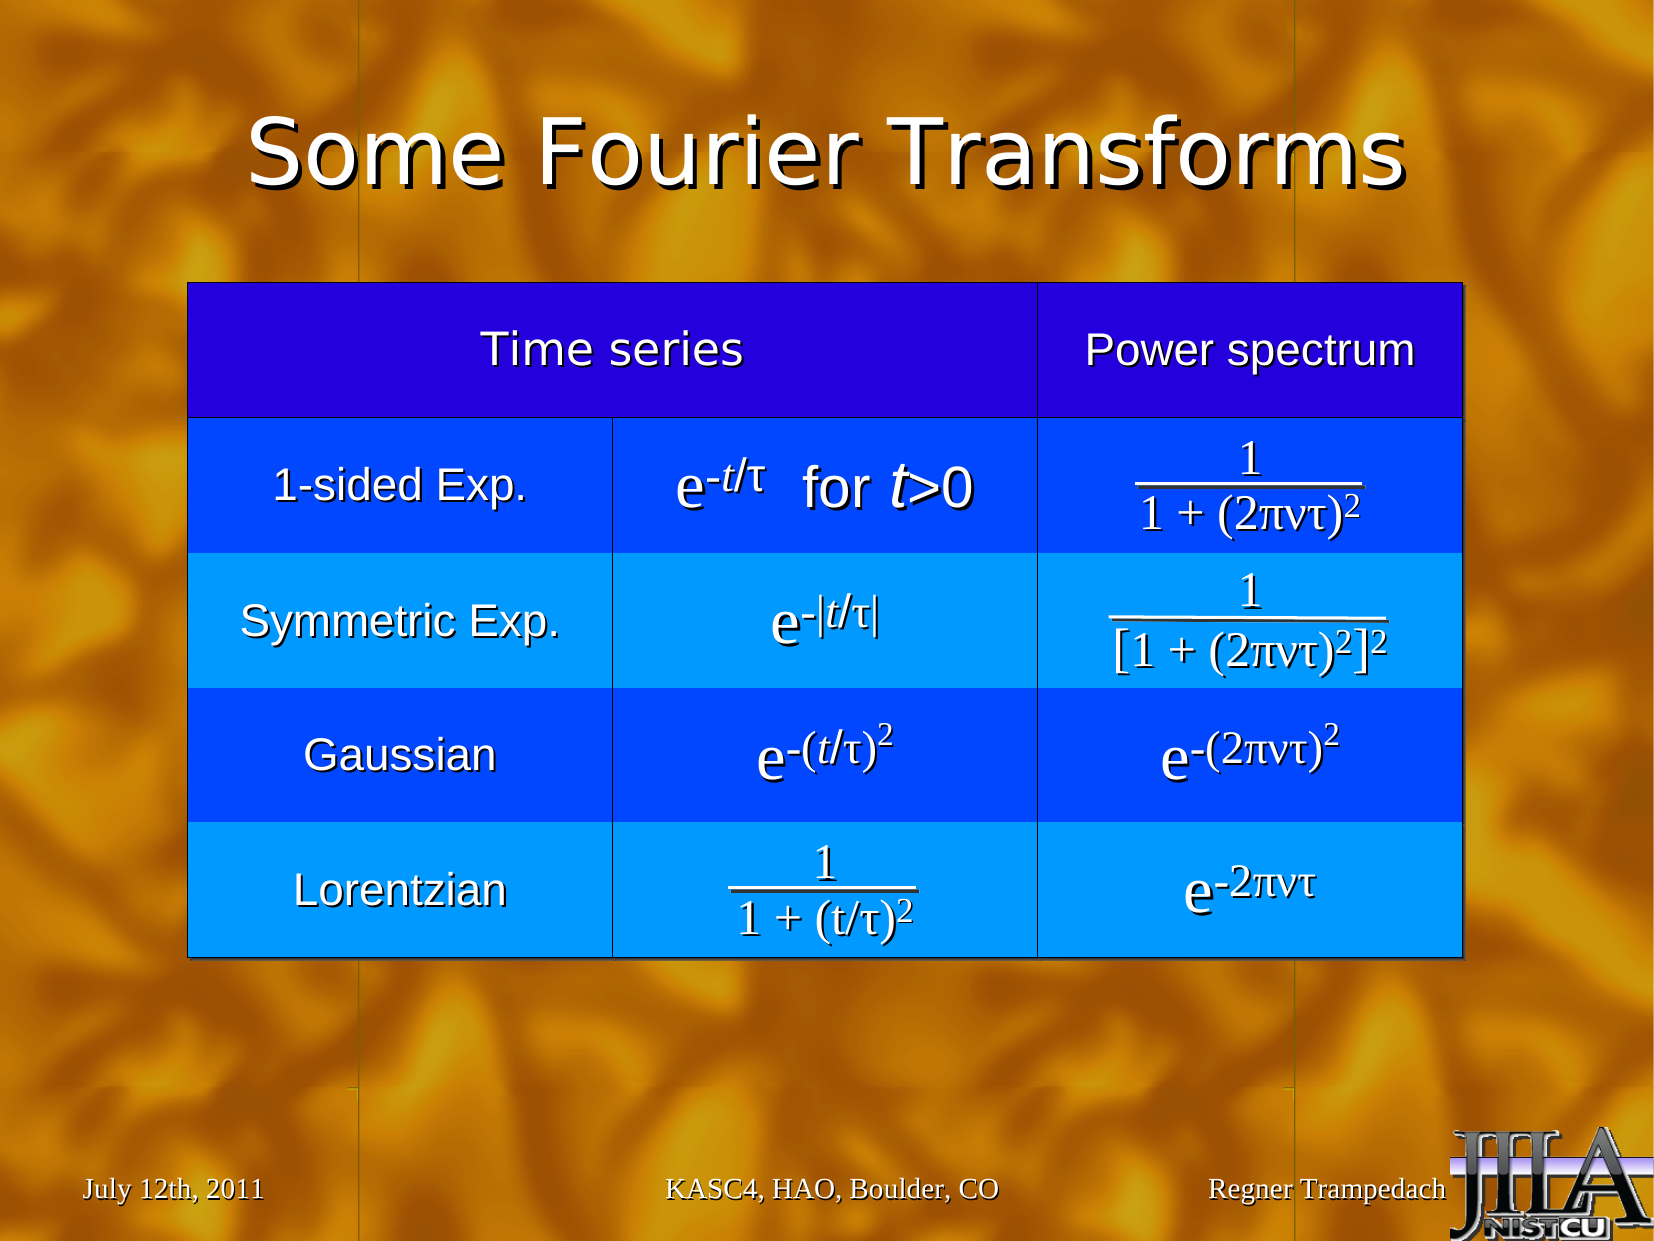

# Some Fourier Transforms
| Time series | | Power spectrum |
| --- | --- | --- |
| 1-sided Exp. | e-t/τ for t>0 | 1 1 + (2πντ)2 |
| Symmetric Exp. | e-|t/τ| | 1 [1 + (2πντ)2]2 |
| Gaussian | e-(t/τ)2 | e-(2πντ)2 |
| Lorentzian | 1 1 + (t/τ)2 | e-2πντ |